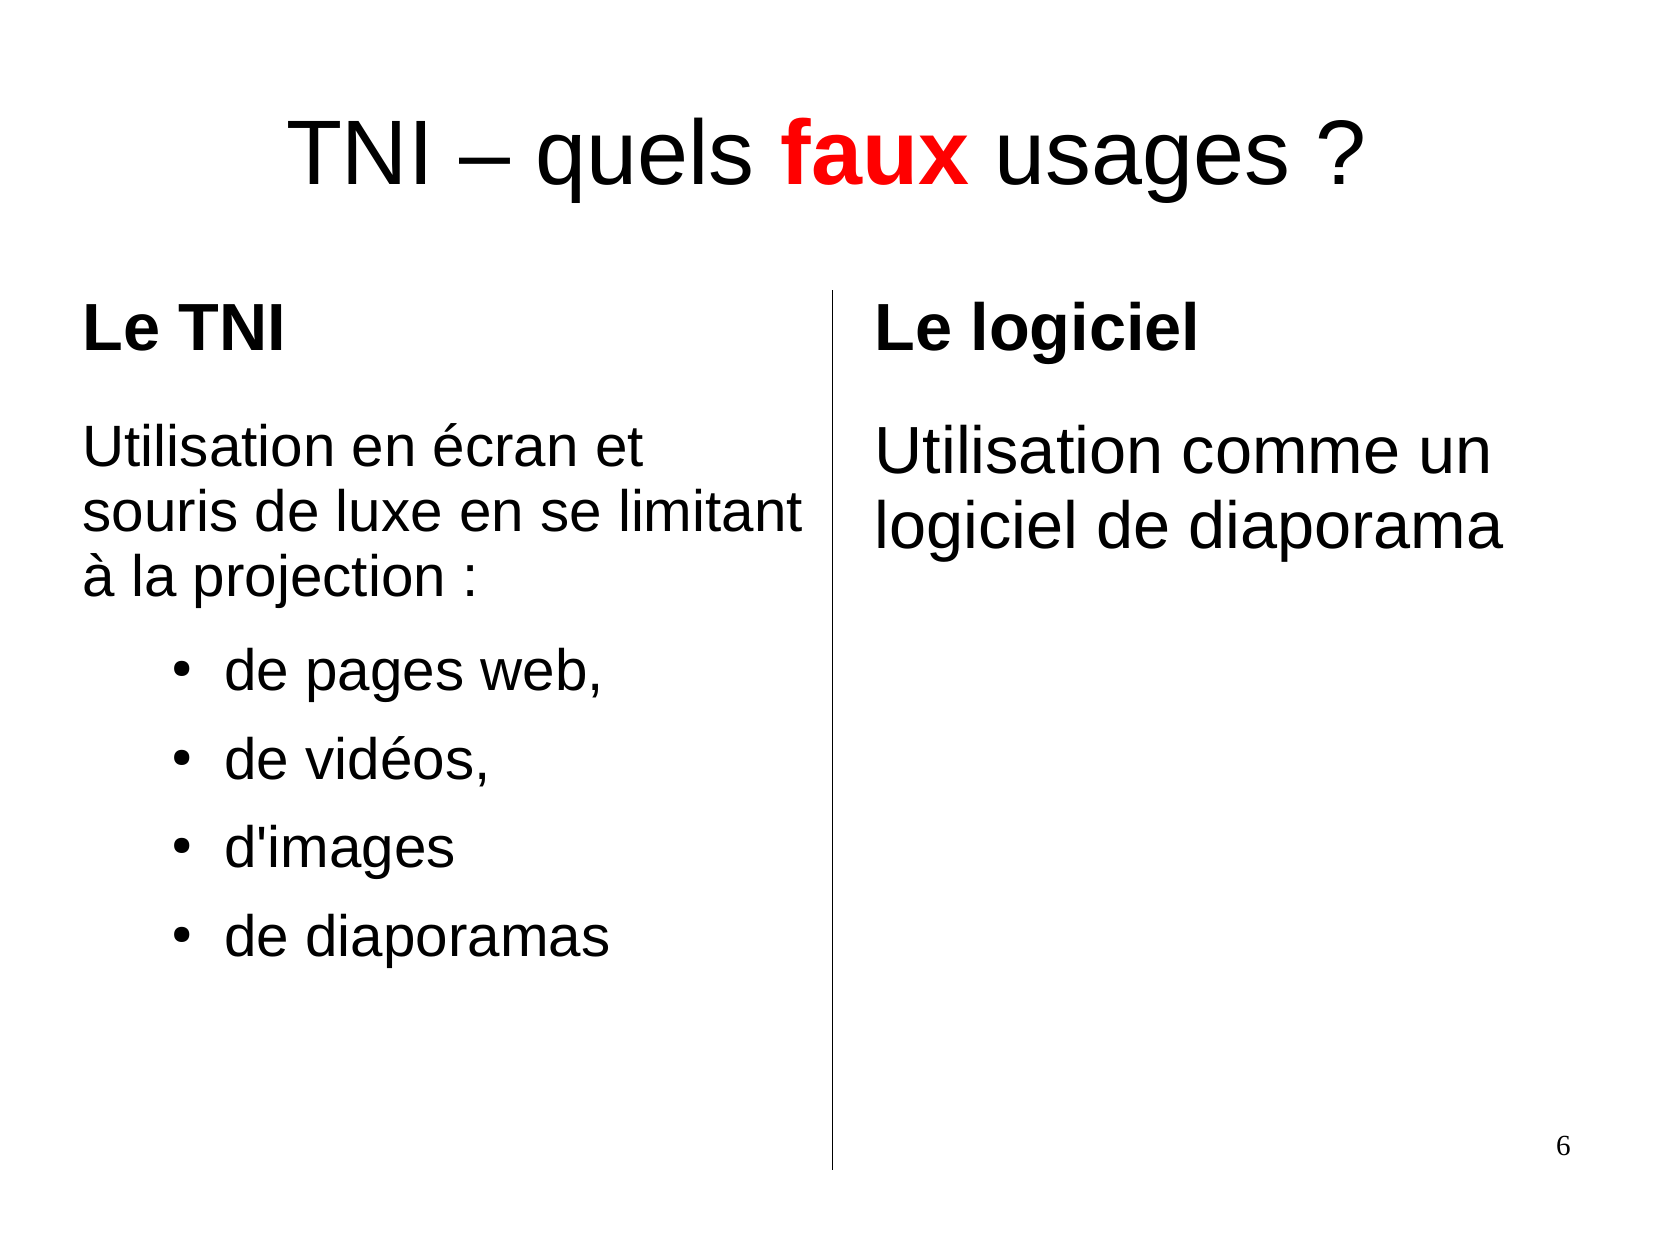

# TNI – quels faux usages ?
Le TNI
Le logiciel
Utilisation en écran et souris de luxe en se limitant à la projection :
de pages web,
de vidéos,
d'images
de diaporamas
Utilisation comme un logiciel de diaporama
6